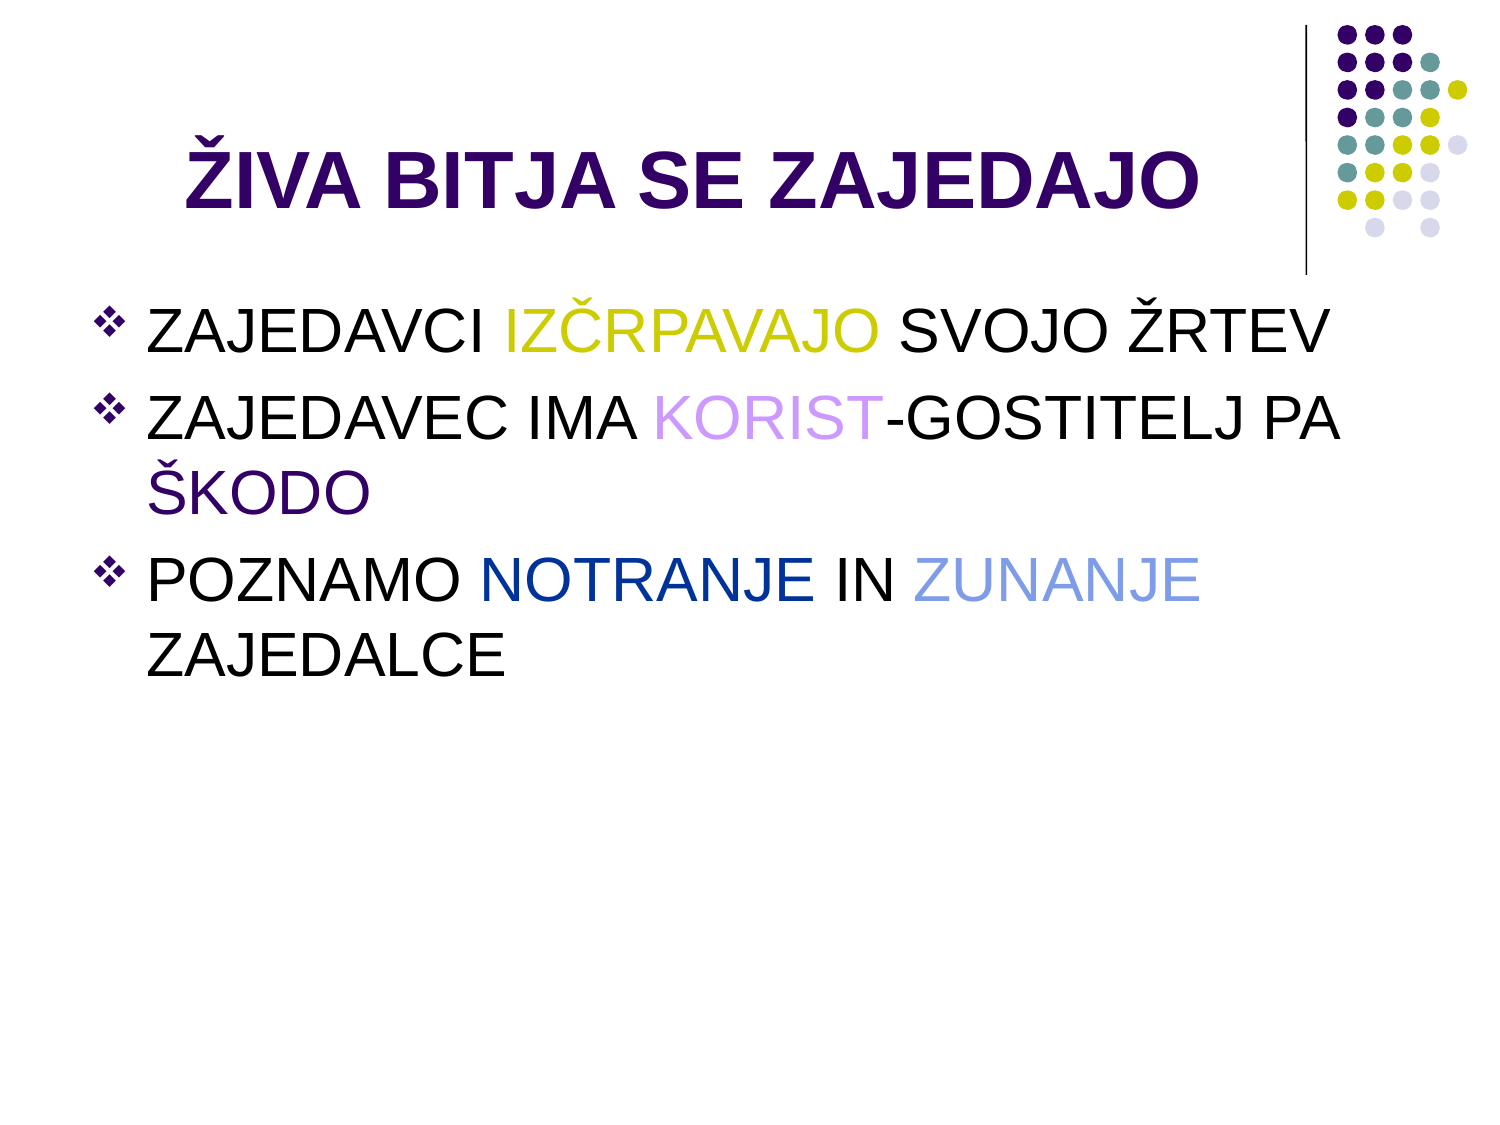

# ŽIVA BITJA SE ZAJEDAJO
ZAJEDAVCI IZČRPAVAJO SVOJO ŽRTEV
ZAJEDAVEC IMA KORIST-GOSTITELJ PA ŠKODO
POZNAMO NOTRANJE IN ZUNANJE ZAJEDALCE